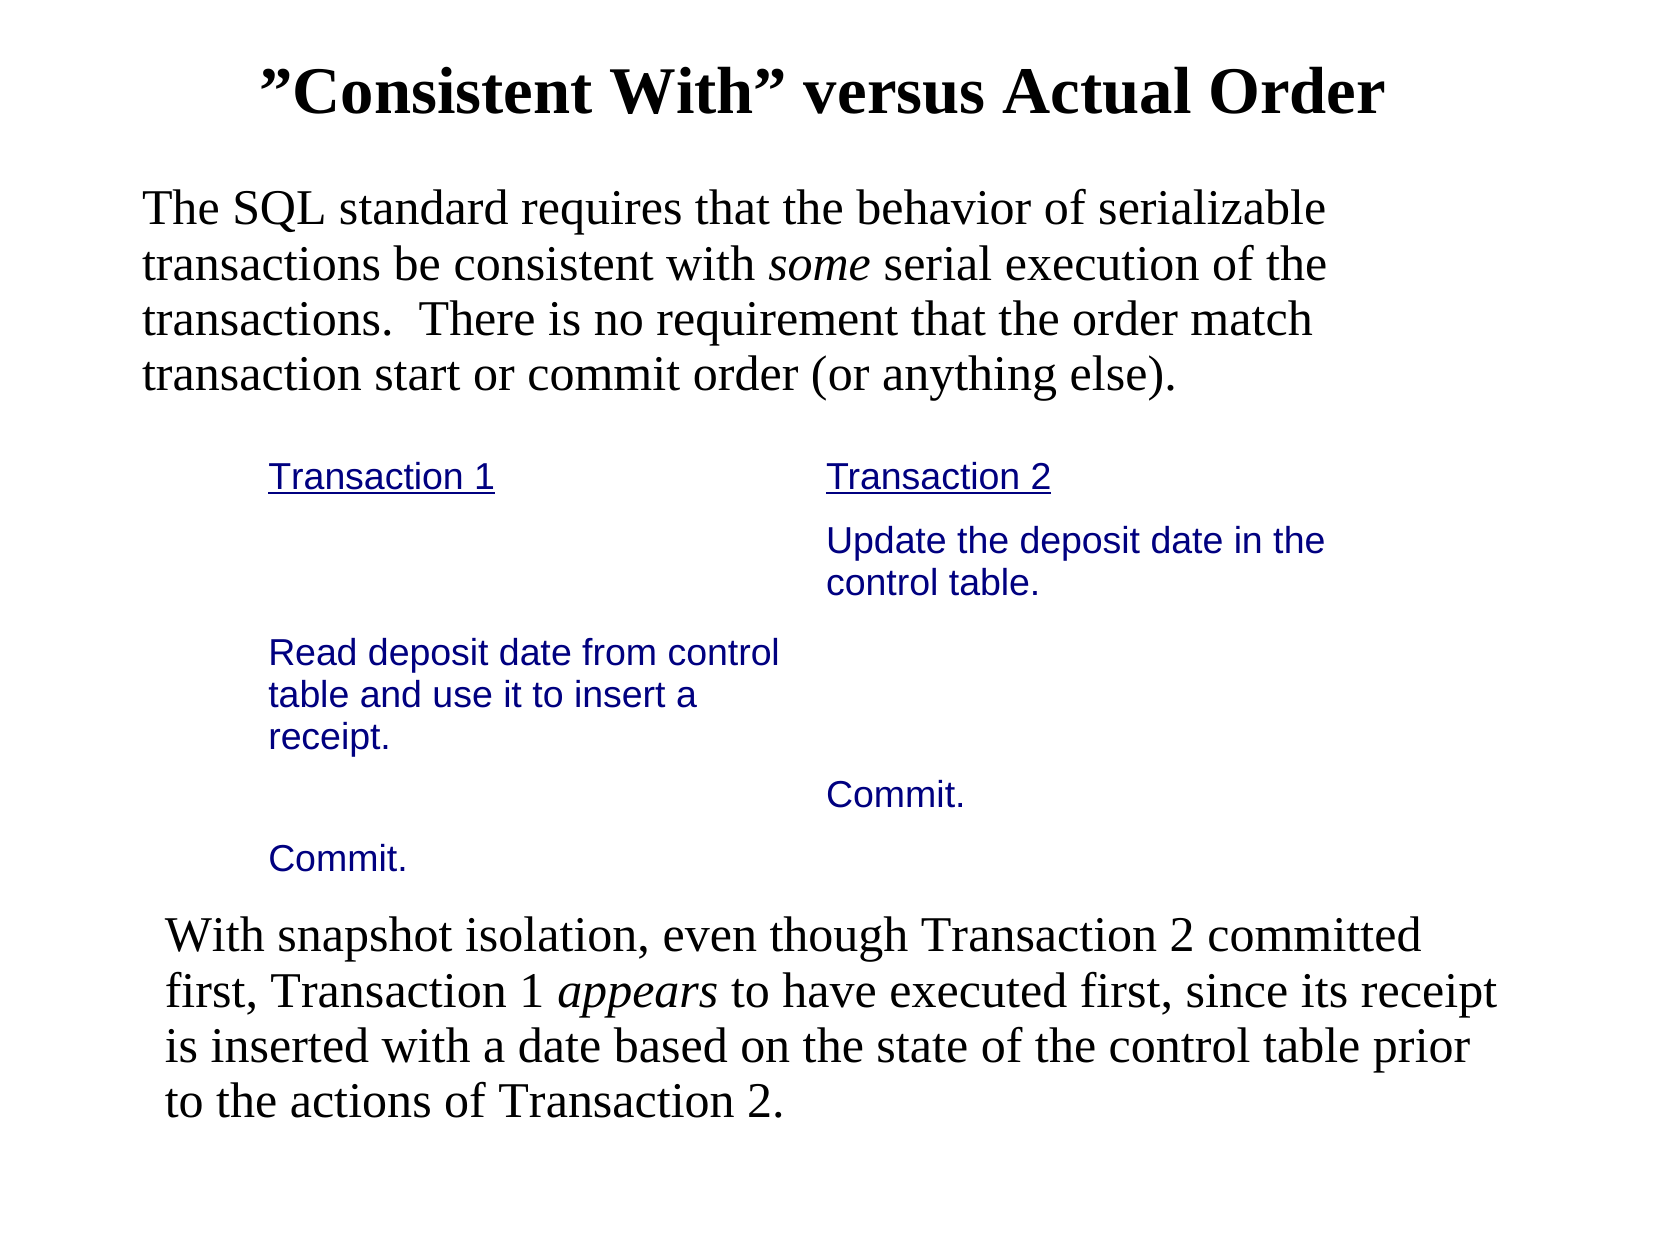

# ”Consistent With” versus Actual Order
The SQL standard requires that the behavior of serializable transactions be consistent with some serial execution of the transactions. There is no requirement that the order match transaction start or commit order (or anything else).
| Transaction 1 | Transaction 2 |
| --- | --- |
| | Update the deposit date in the control table. |
| Read deposit date from control table and use it to insert a receipt. | |
| | Commit. |
| Commit. | |
With snapshot isolation, even though Transaction 2 committed first, Transaction 1 appears to have executed first, since its receipt is inserted with a date based on the state of the control table prior to the actions of Transaction 2.